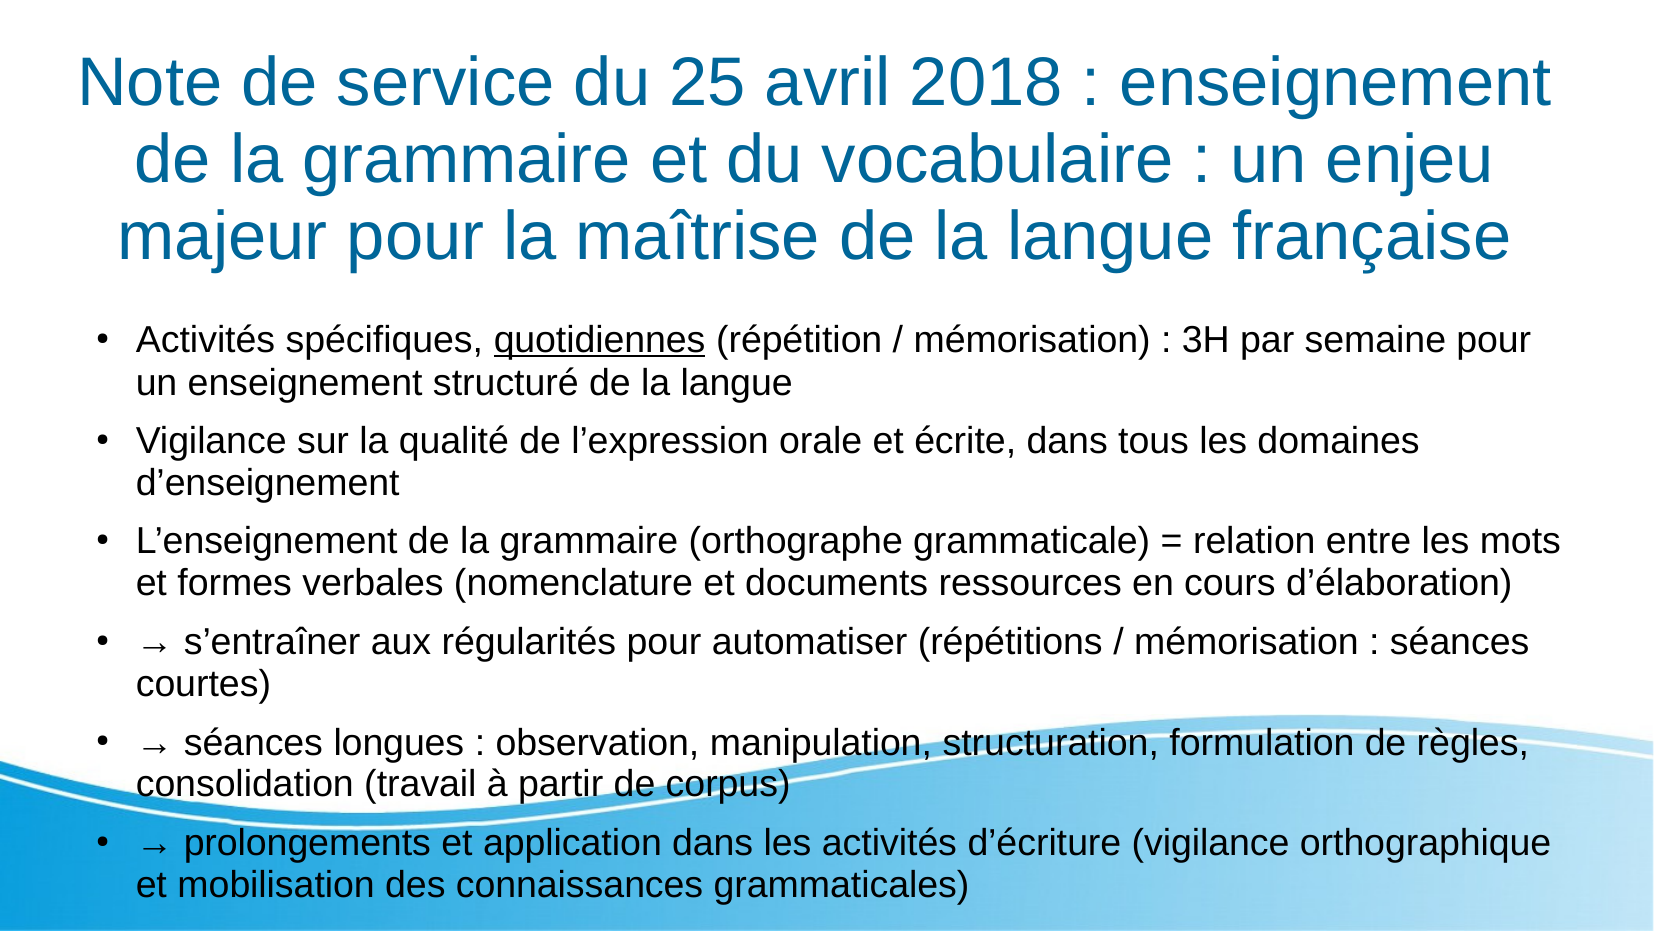

# Note de service du 25 avril 2018 : enseignement de la grammaire et du vocabulaire : un enjeu majeur pour la maîtrise de la langue française
Activités spécifiques, quotidiennes (répétition / mémorisation) : 3H par semaine pour un enseignement structuré de la langue
Vigilance sur la qualité de l’expression orale et écrite, dans tous les domaines d’enseignement
L’enseignement de la grammaire (orthographe grammaticale) = relation entre les mots et formes verbales (nomenclature et documents ressources en cours d’élaboration)
→ s’entraîner aux régularités pour automatiser (répétitions / mémorisation : séances courtes)
→ séances longues : observation, manipulation, structuration, formulation de règles, consolidation (travail à partir de corpus)
→ prolongements et application dans les activités d’écriture (vigilance orthographique et mobilisation des connaissances grammaticales)